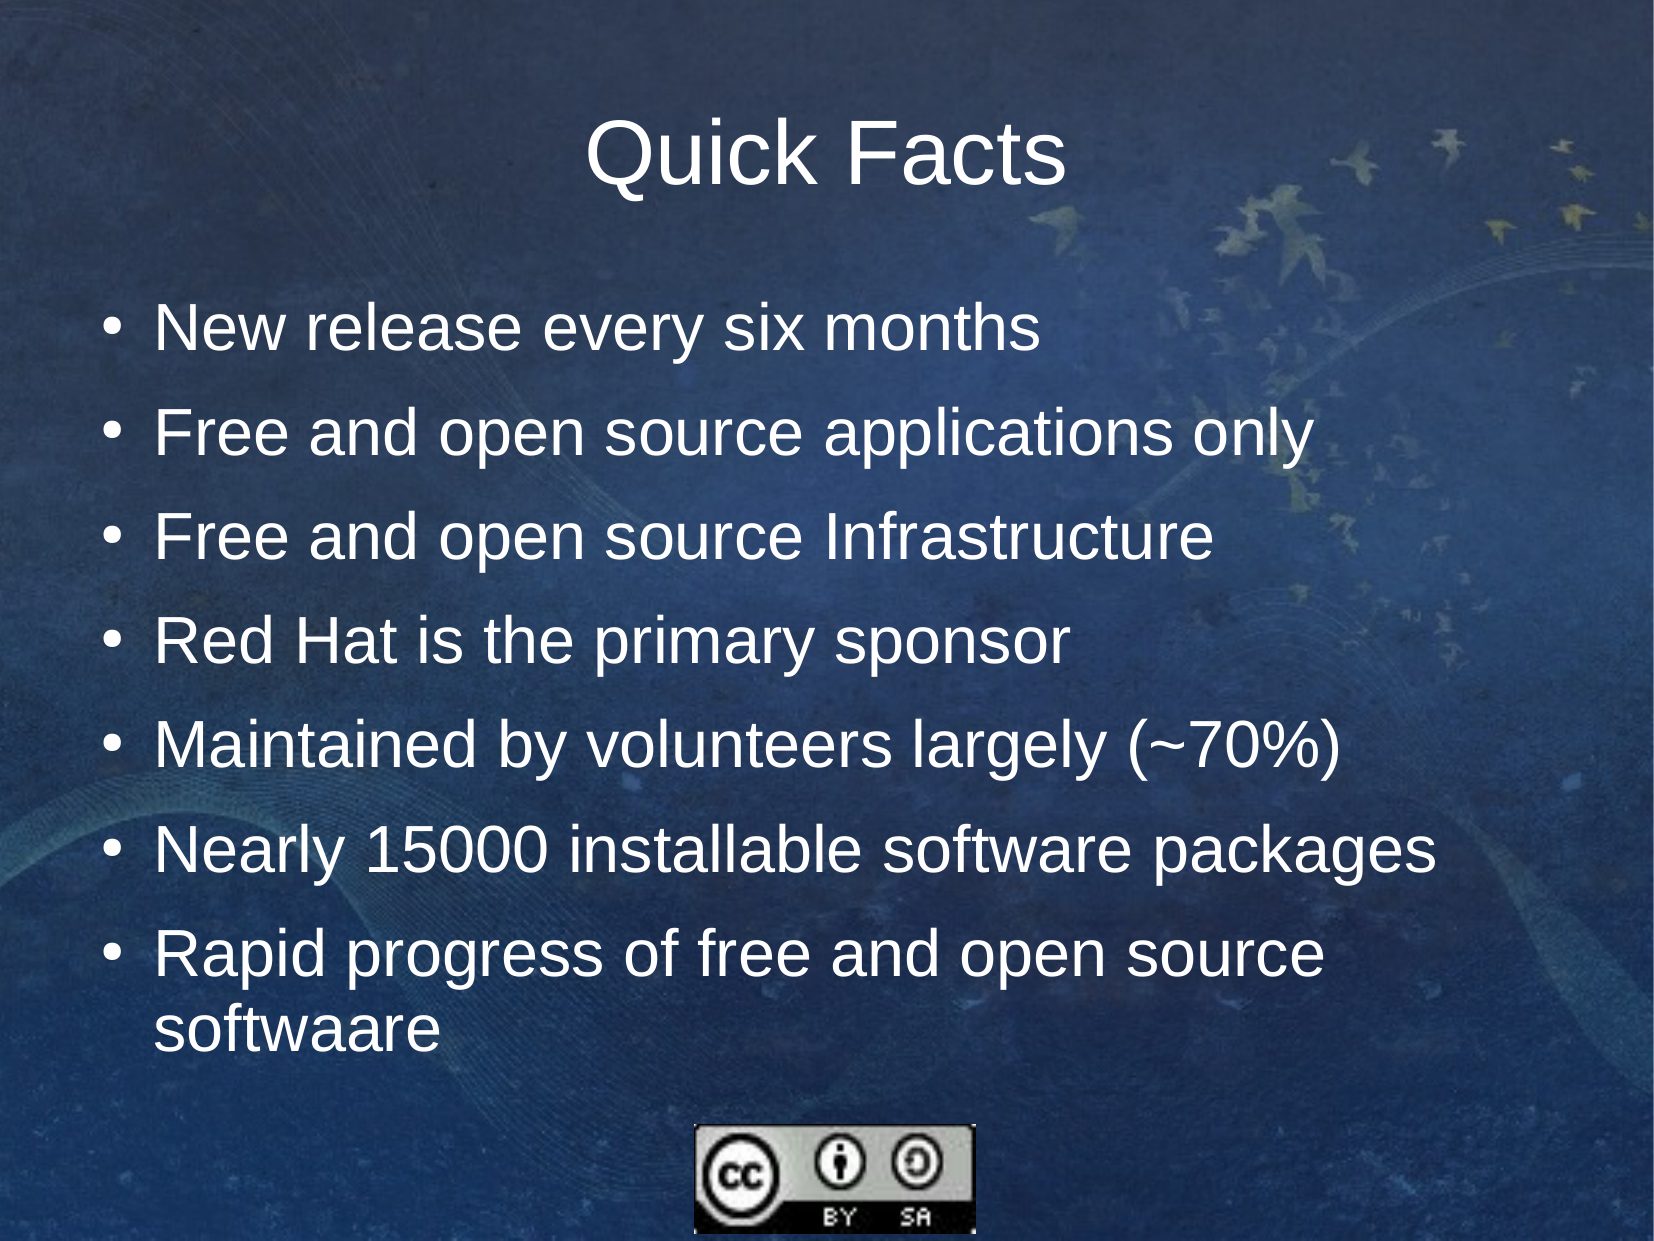

# Quick Facts
New release every six months
Free and open source applications only
Free and open source Infrastructure
Red Hat is the primary sponsor
Maintained by volunteers largely (~70%)
Nearly 15000 installable software packages
Rapid progress of free and open source softwaare